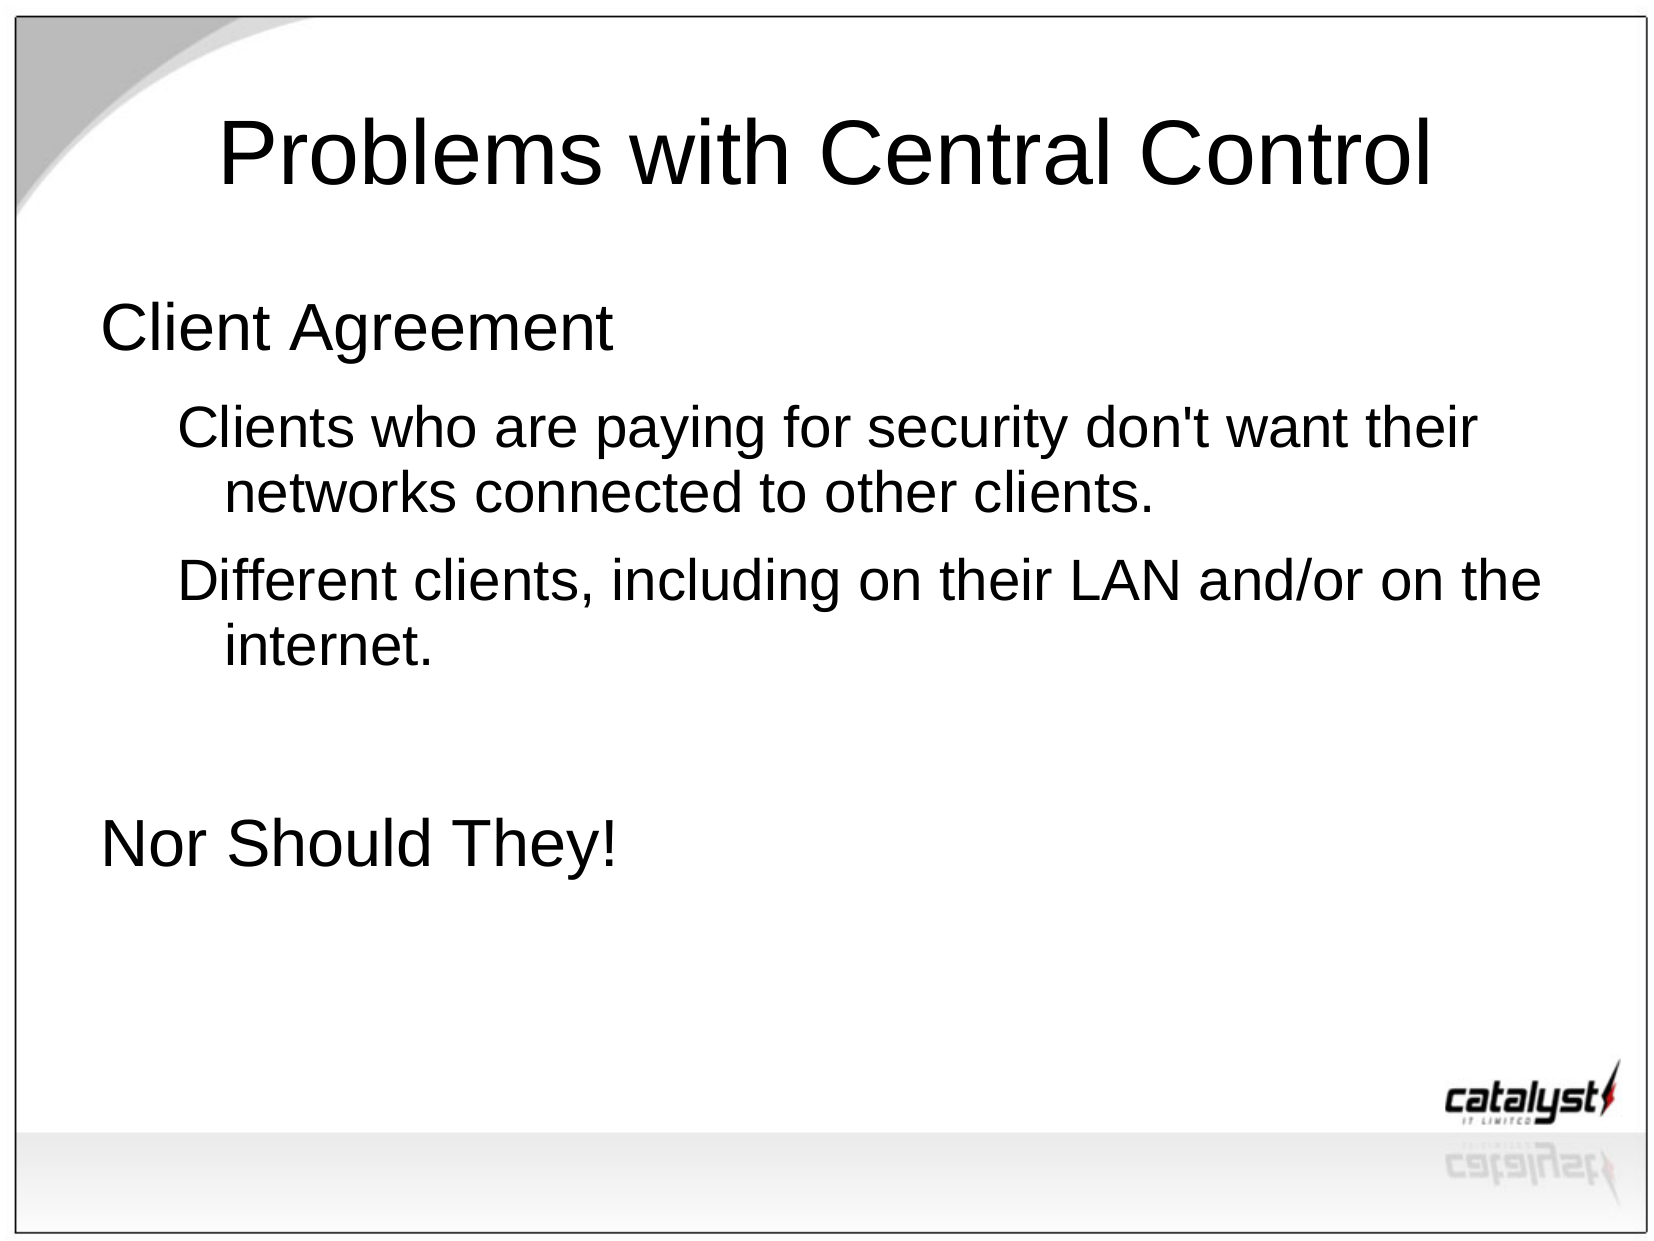

# Problems with Central Control
Client Agreement
Clients who are paying for security don't want their networks connected to other clients.
Different clients, including on their LAN and/or on the internet.
Nor Should They!